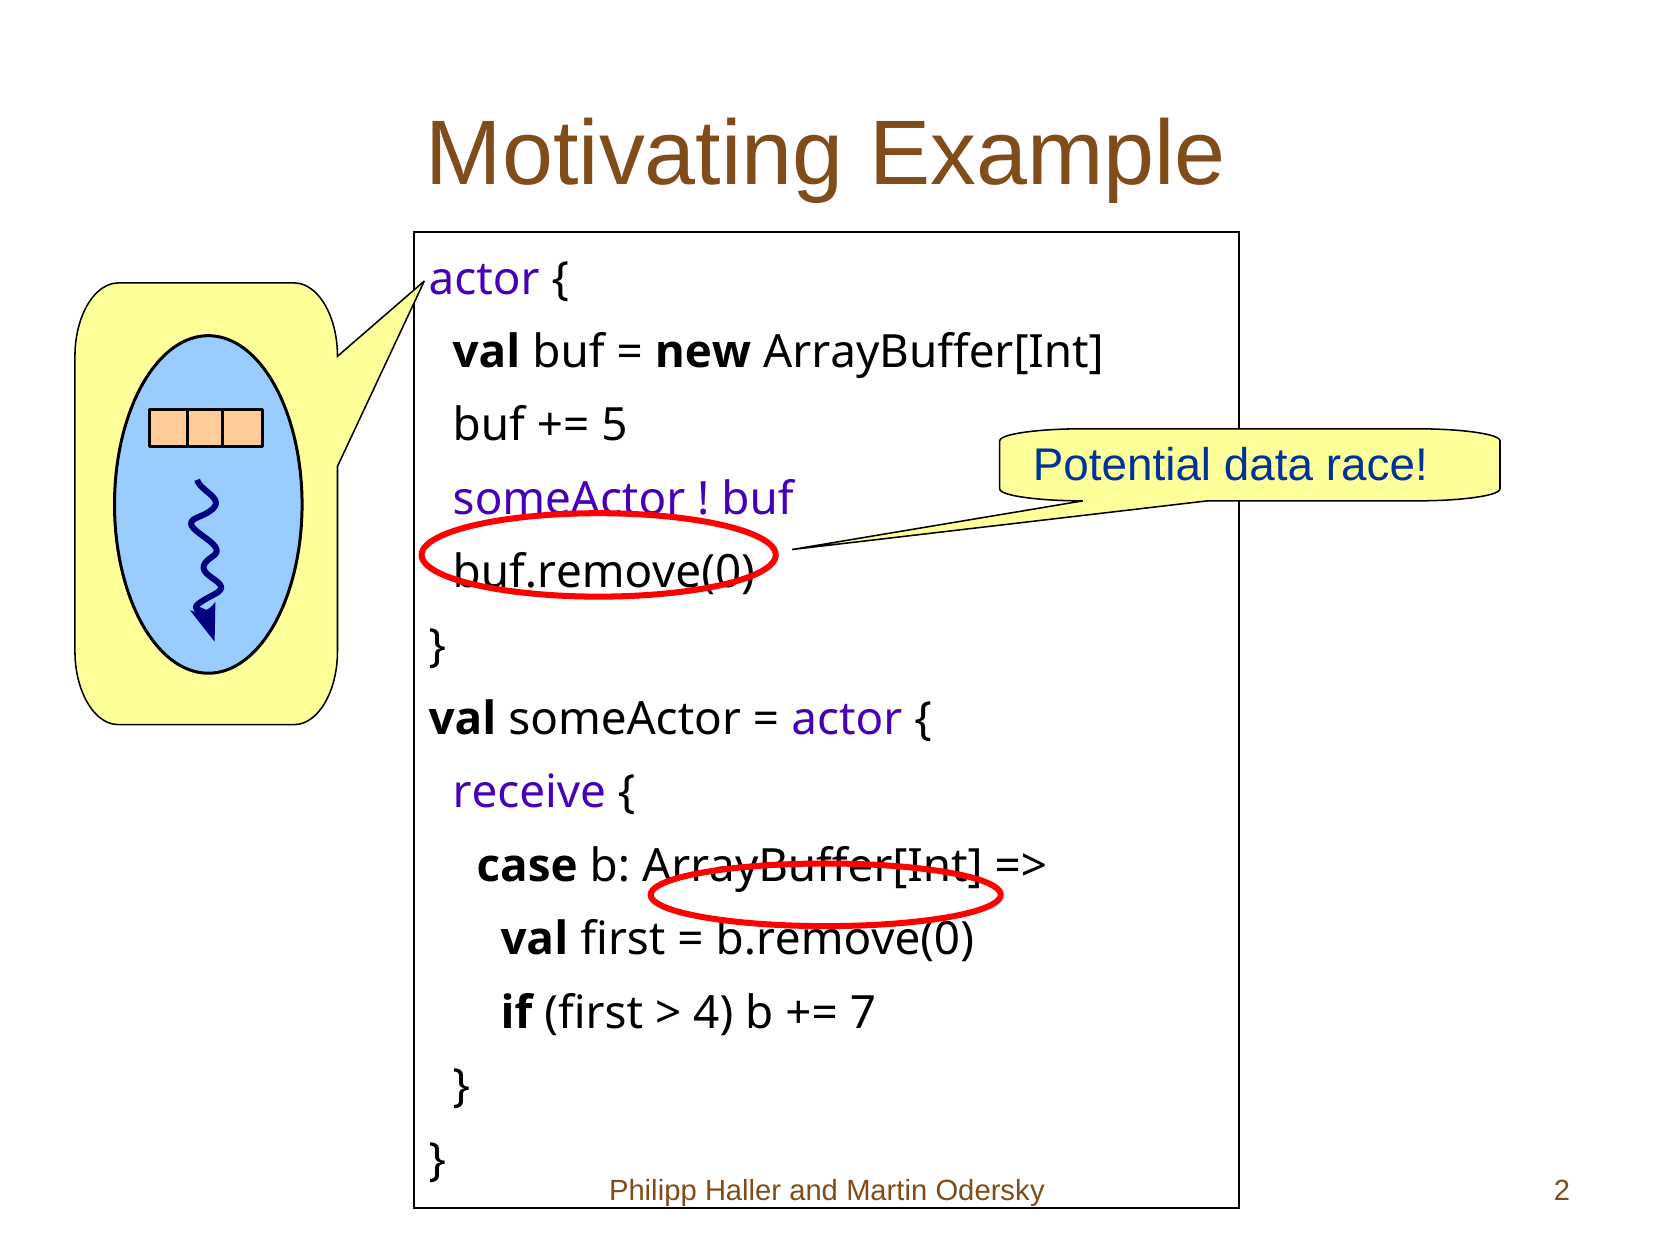

# Motivating Example
actor {
 val buf = new ArrayBuffer[Int]
 buf += 5
 someActor ! buf
 buf.remove(0)
}
val someActor = actor {
 receive {
 case b: ArrayBuffer[Int] =>
 val first = b.remove(0)
 if (first > 4) b += 7
 }
}
Potential data race!
Philipp Haller
2